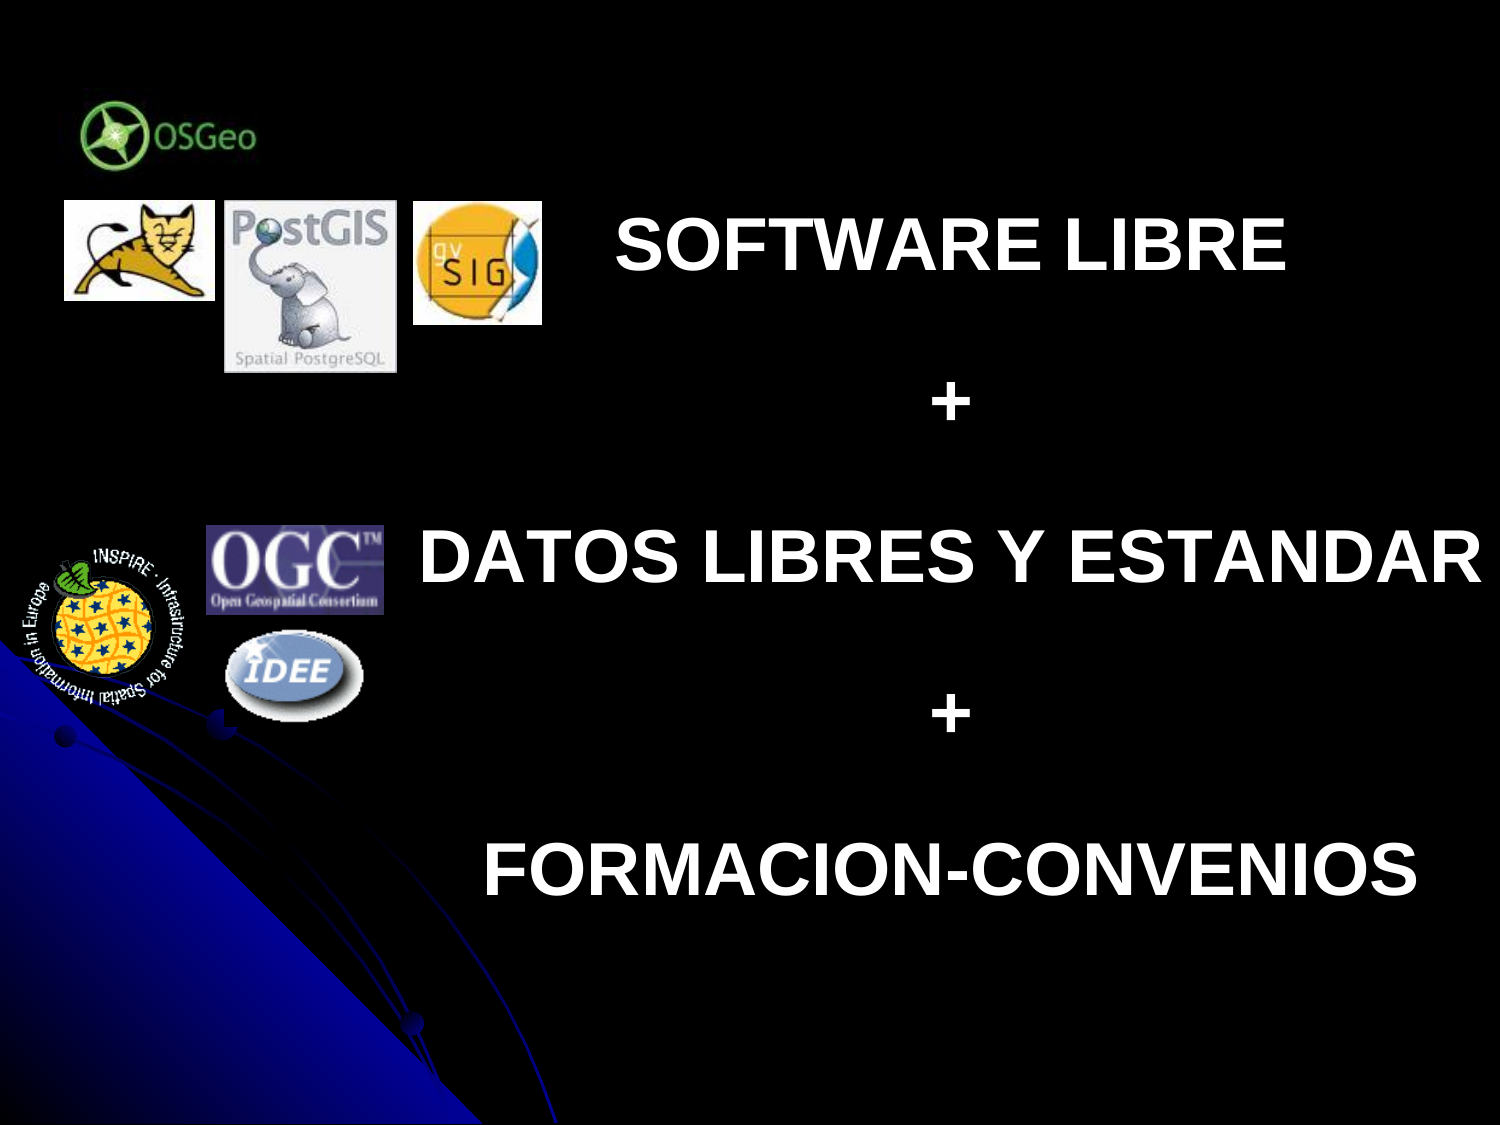

SOFTWARE LIBRE
+
DATOS LIBRES Y ESTANDAR
+
FORMACION-CONVENIOS